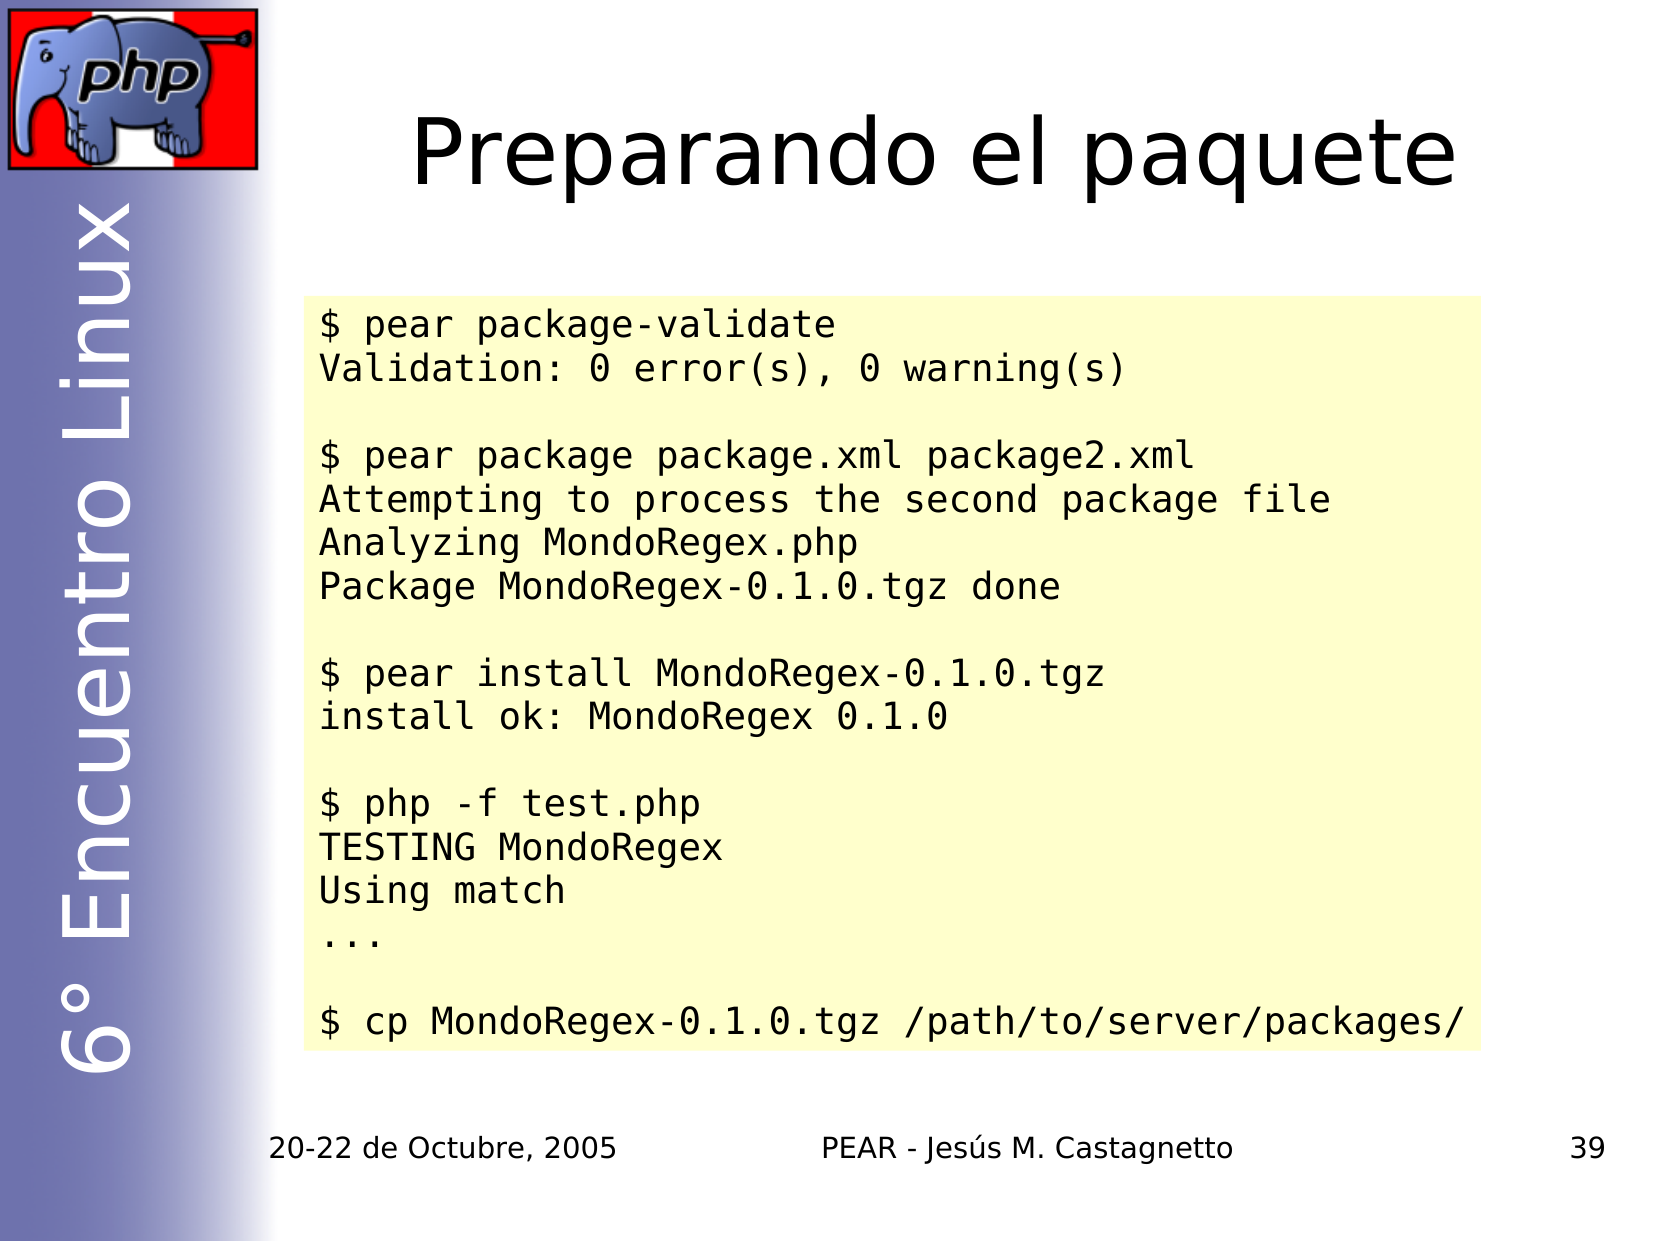

# Preparando el paquete
$ pear package-validate
Validation: 0 error(s), 0 warning(s)
$ pear package package.xml package2.xml
Attempting to process the second package file
Analyzing MondoRegex.php
Package MondoRegex-0.1.0.tgz done
$ pear install MondoRegex-0.1.0.tgz
install ok: MondoRegex 0.1.0
$ php -f test.php
TESTING MondoRegex
Using match
...
$ cp MondoRegex-0.1.0.tgz /path/to/server/packages/
20-22 de Octubre, 2005
PEAR - Jesús M. Castagnetto
39